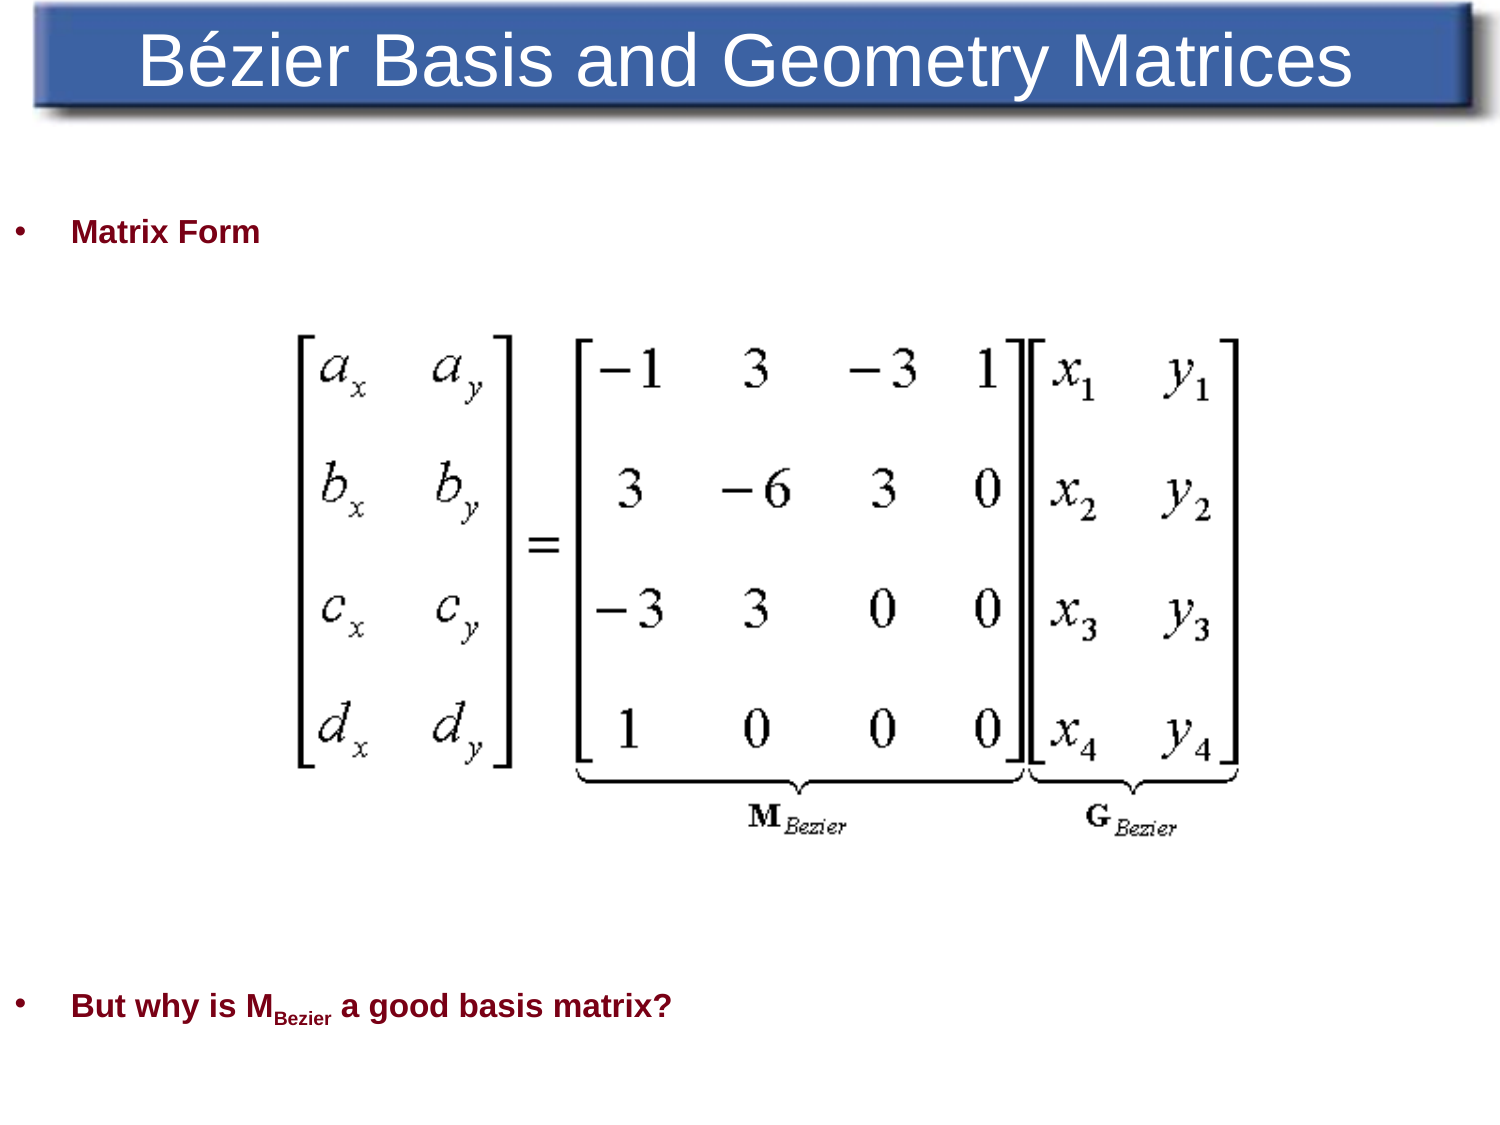

# Bézier Basis and Geometry Matrices
Matrix Form
But why is MBezier a good basis matrix?